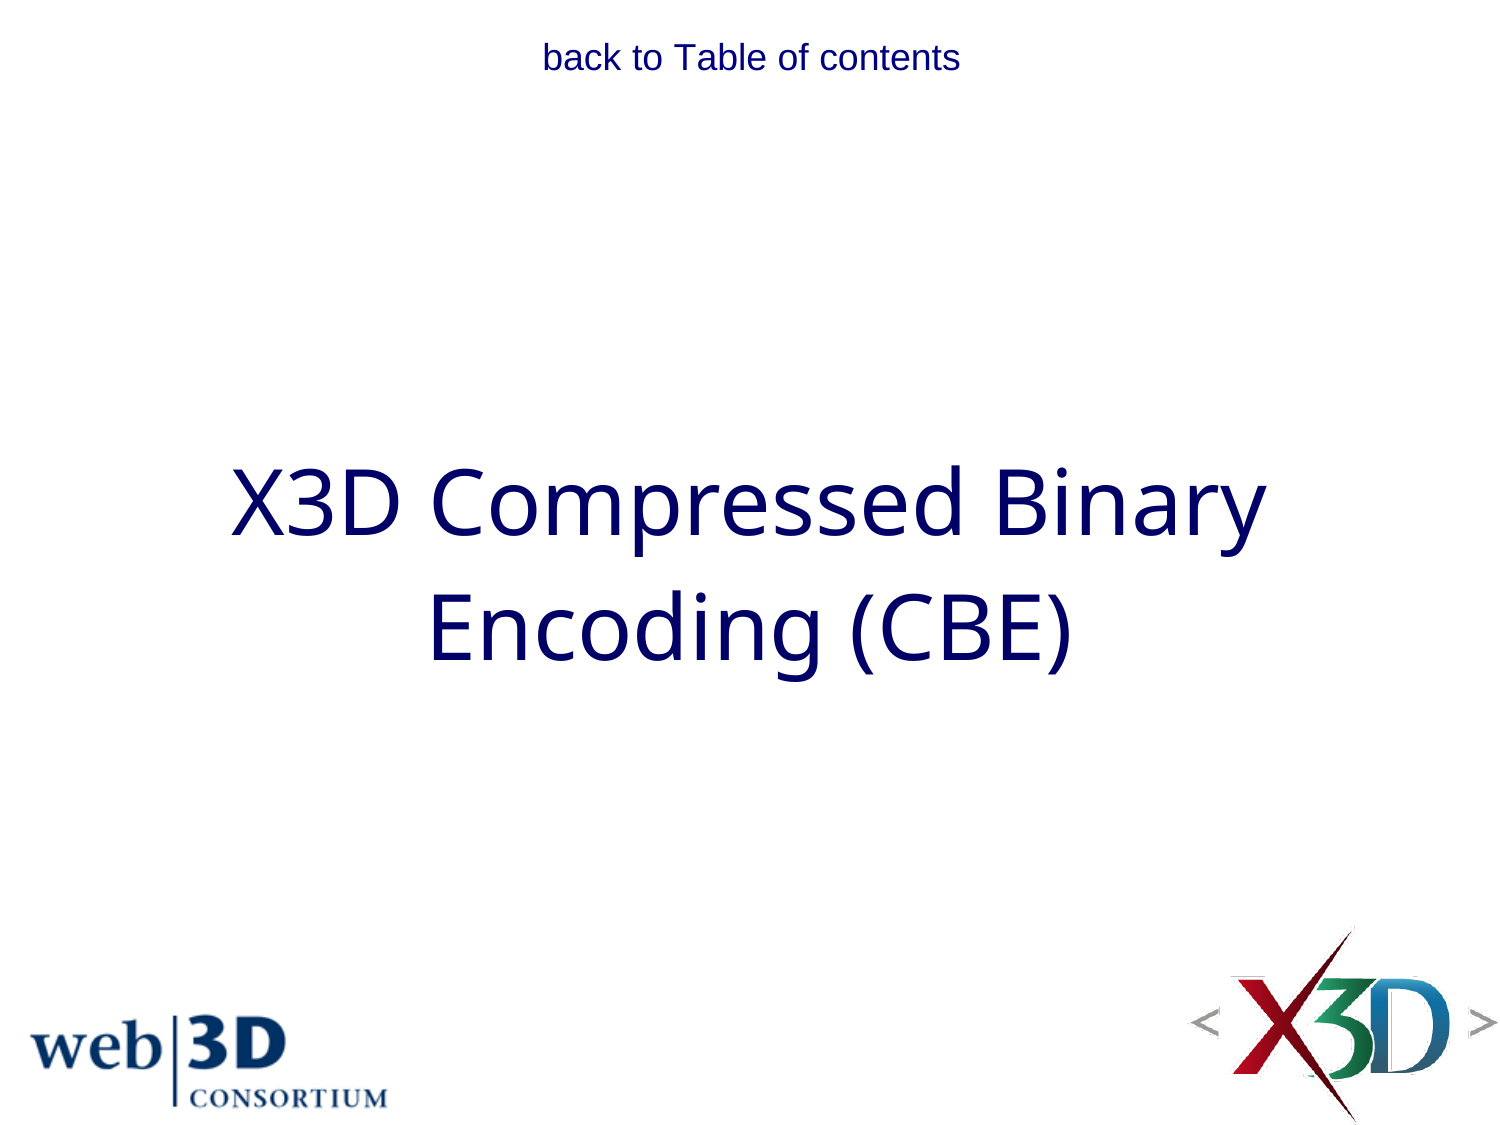

back to Table of contents
# X3D Compressed Binary Encoding (CBE)